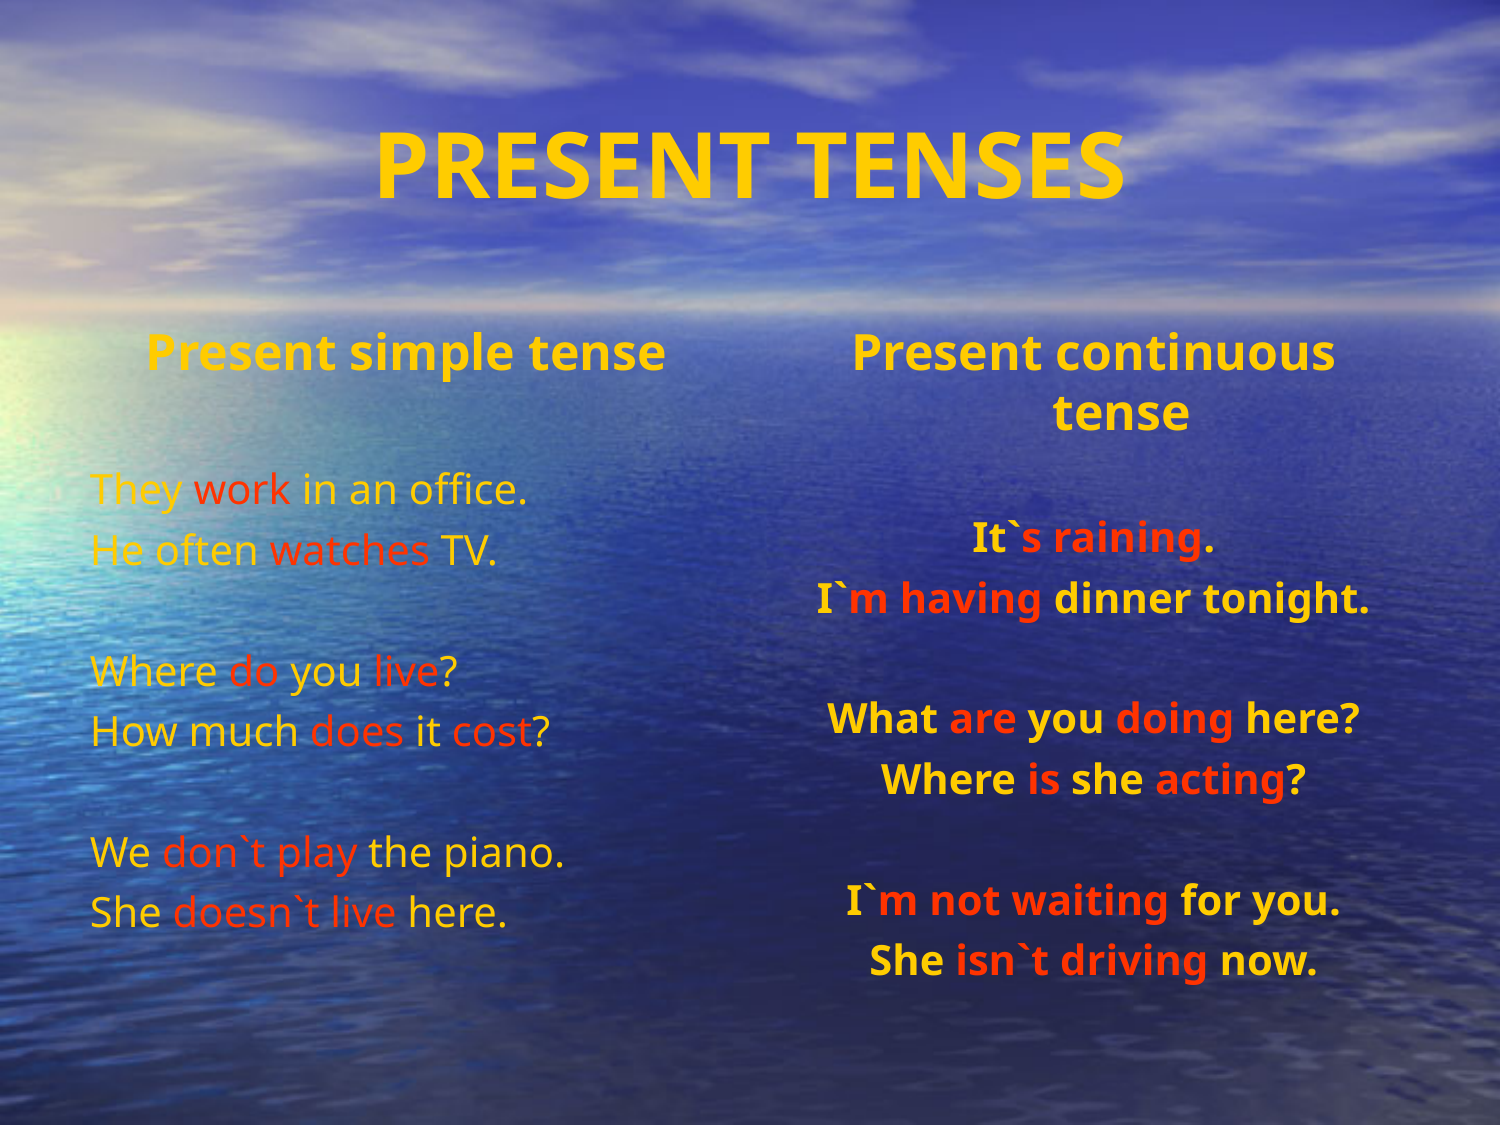

# PRESENT TENSES
Present simple tense
They work in an office.
He often watches TV.
Where do you live?
How much does it cost?
We don`t play the piano.
She doesn`t live here.
Present continuous tense
It`s raining.
I`m having dinner tonight.
What are you doing here?
Where is she acting?
I`m not waiting for you.
She isn`t driving now.